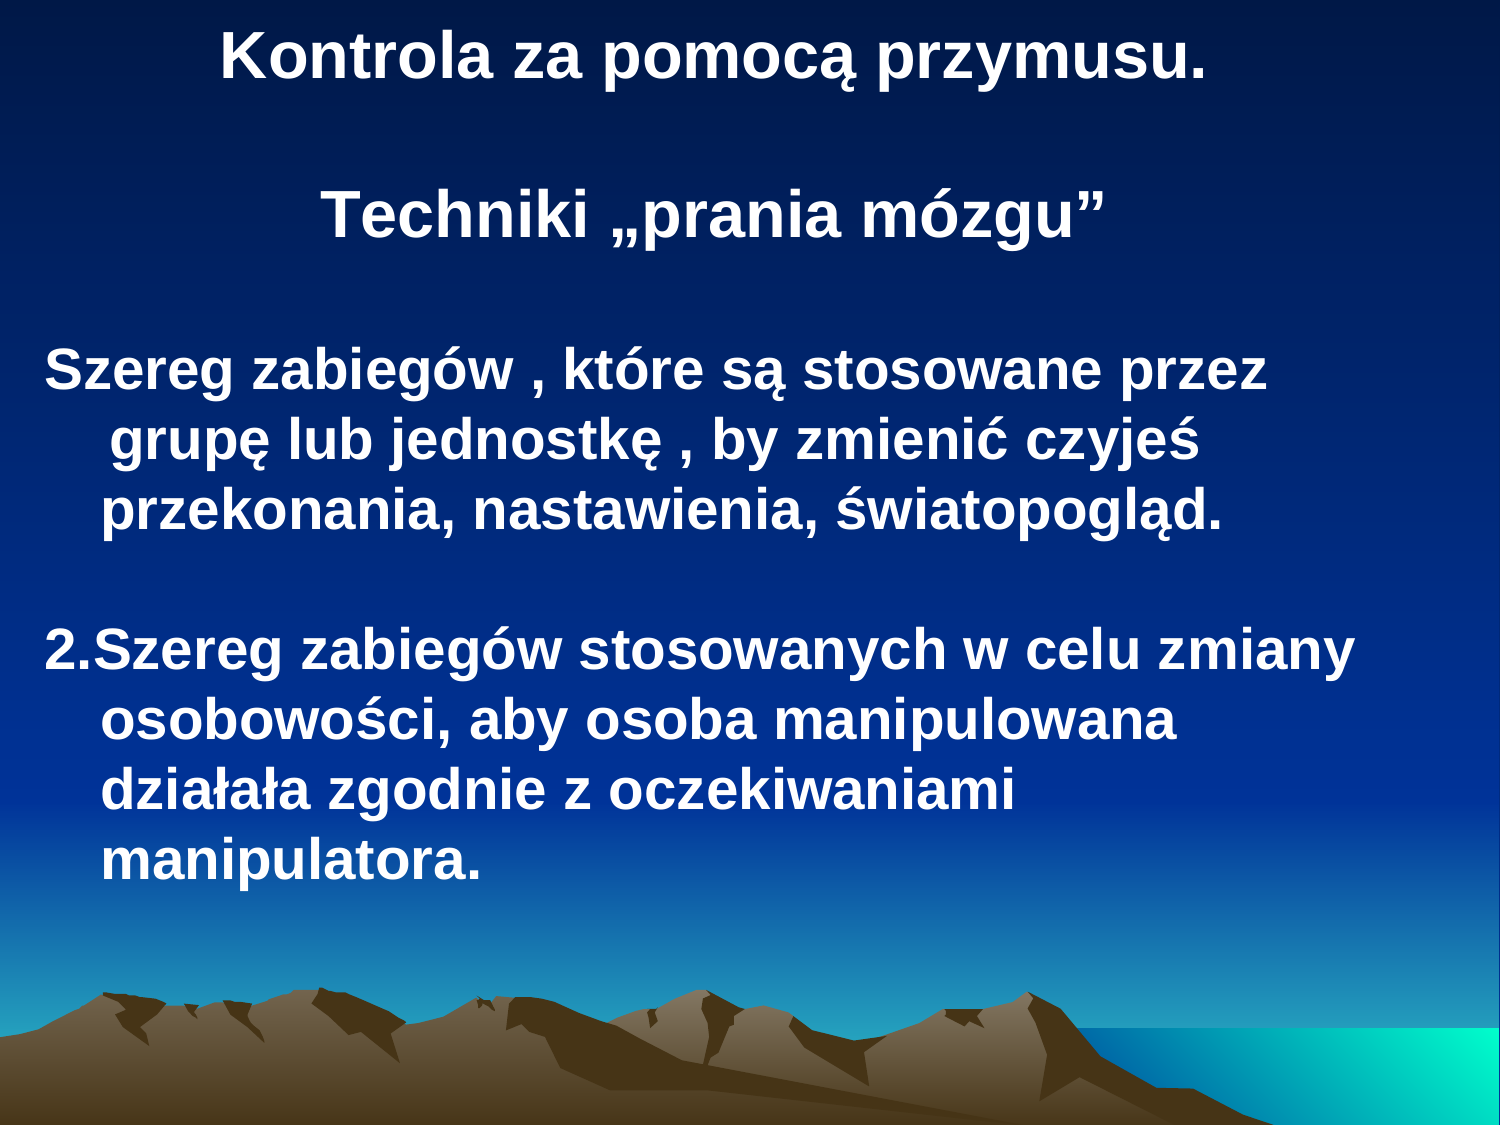

Kontrola za pomocą przymusu.
Techniki „prania mózgu”
Szereg zabiegów , które są stosowane przez
 grupę lub jednostkę , by zmienić czyjeś przekonania, nastawienia, światopogląd.
2.Szereg zabiegów stosowanych w celu zmiany osobowości, aby osoba manipulowana działała zgodnie z oczekiwaniami manipulatora.